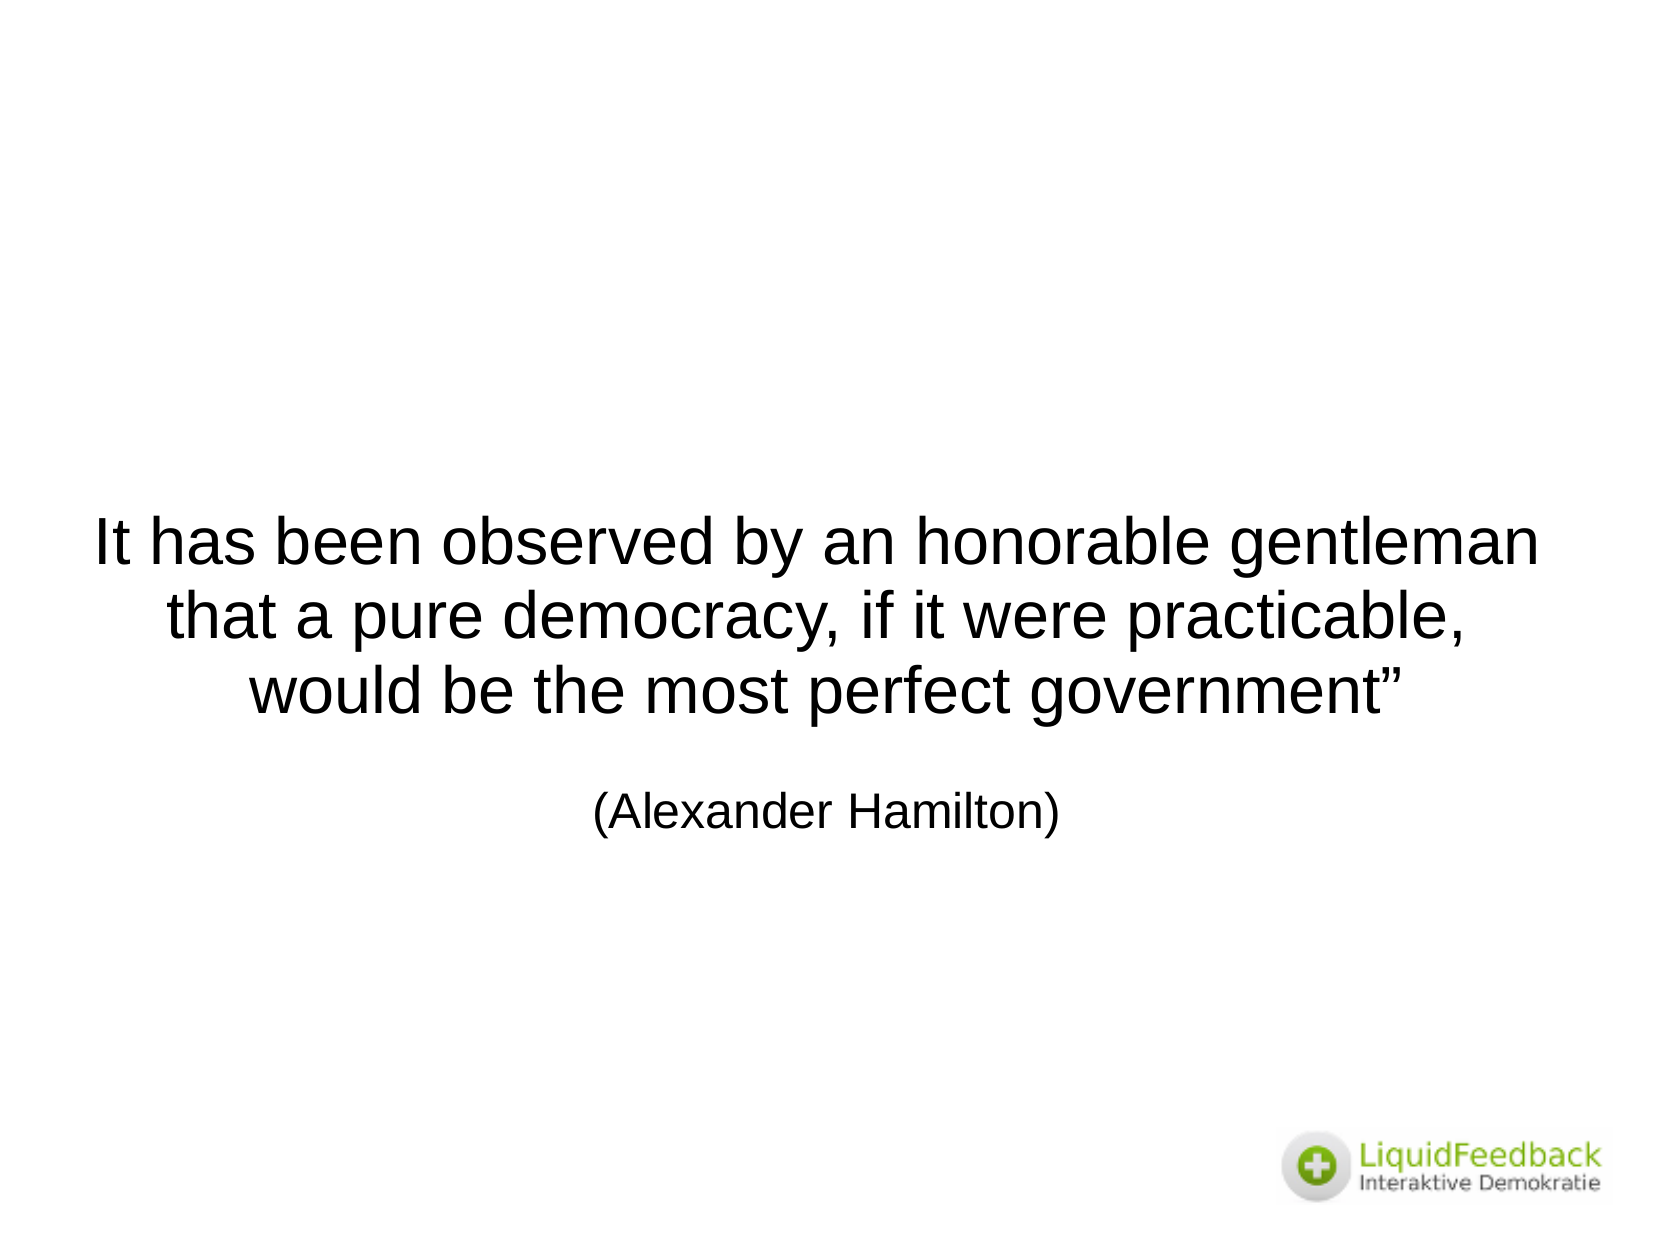

It has been observed by an honorable gentleman
that a pure democracy, if it were practicable,
would be the most perfect government”
(Alexander Hamilton)